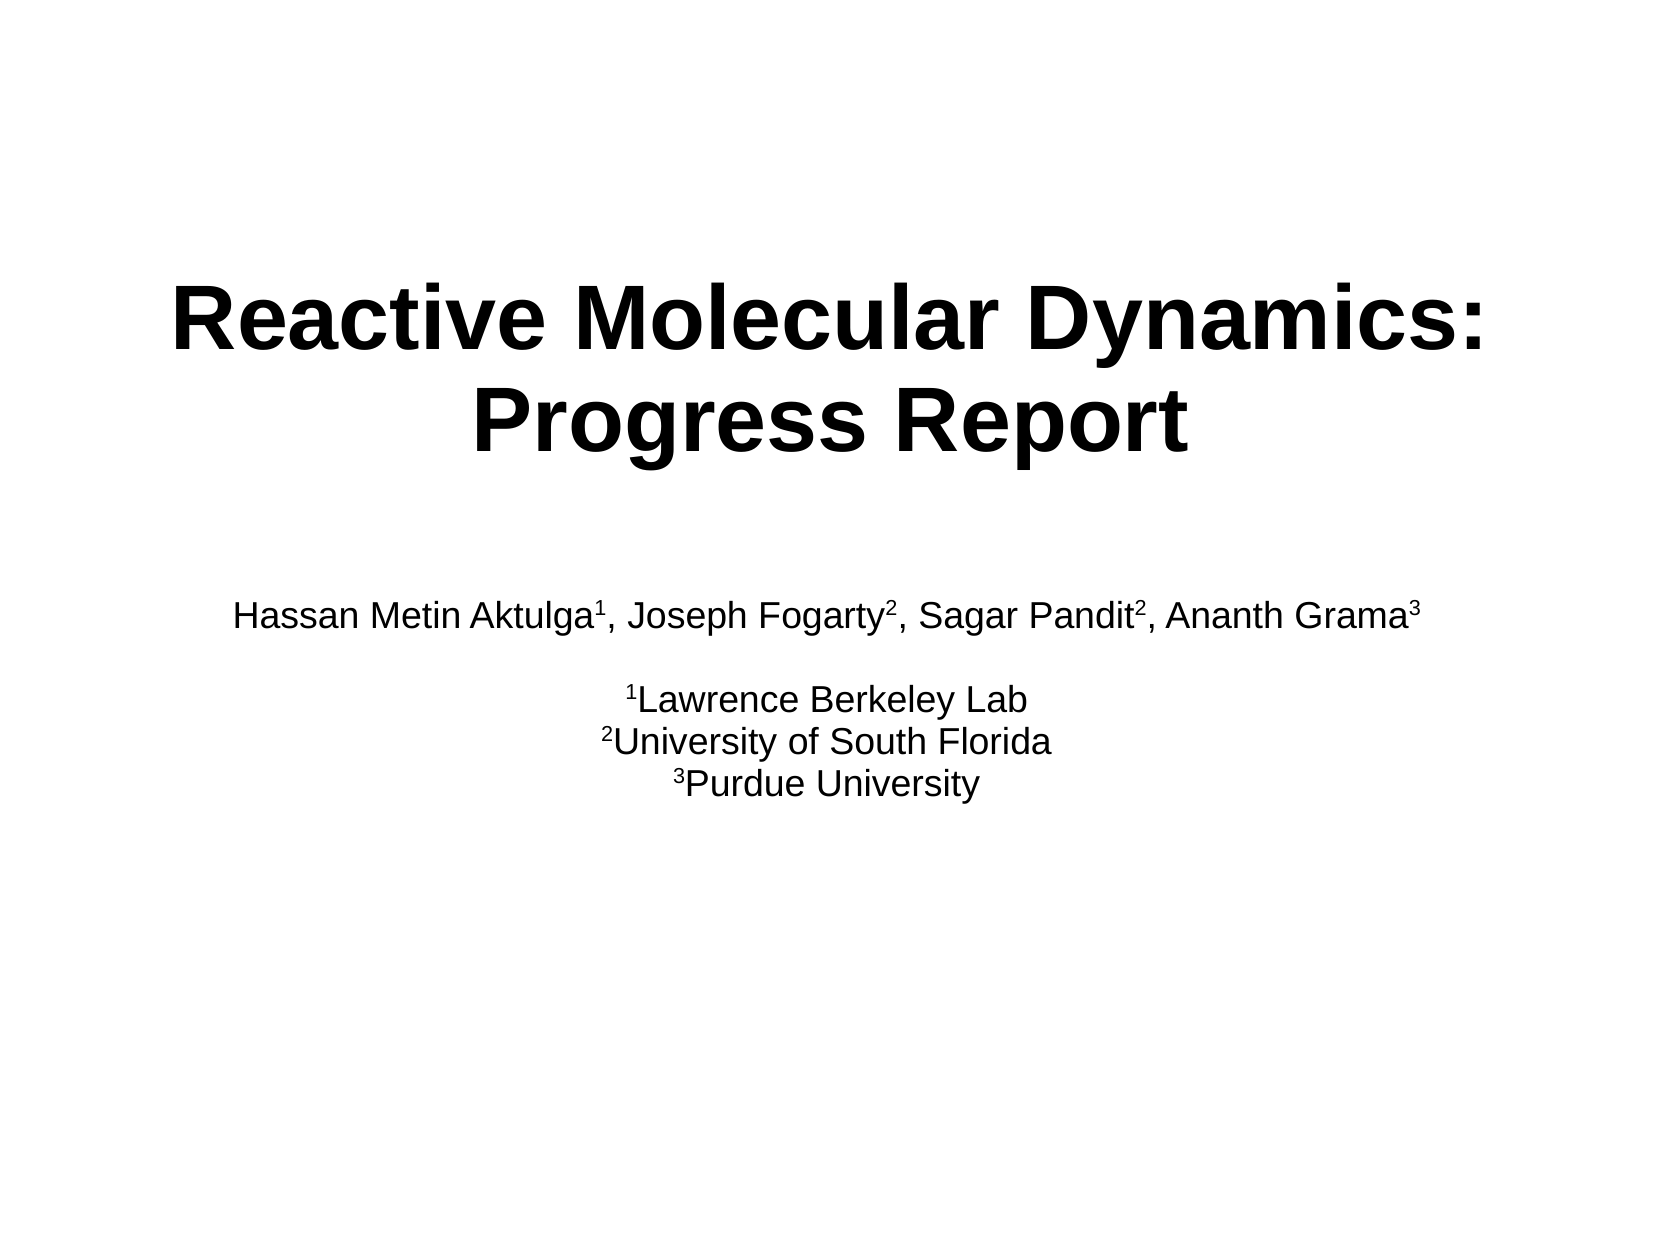

# Reactive Molecular Dynamics: Progress Report
Hassan Metin Aktulga1, Joseph Fogarty2, Sagar Pandit2, Ananth Grama3
1Lawrence Berkeley Lab
2University of South Florida
3Purdue University